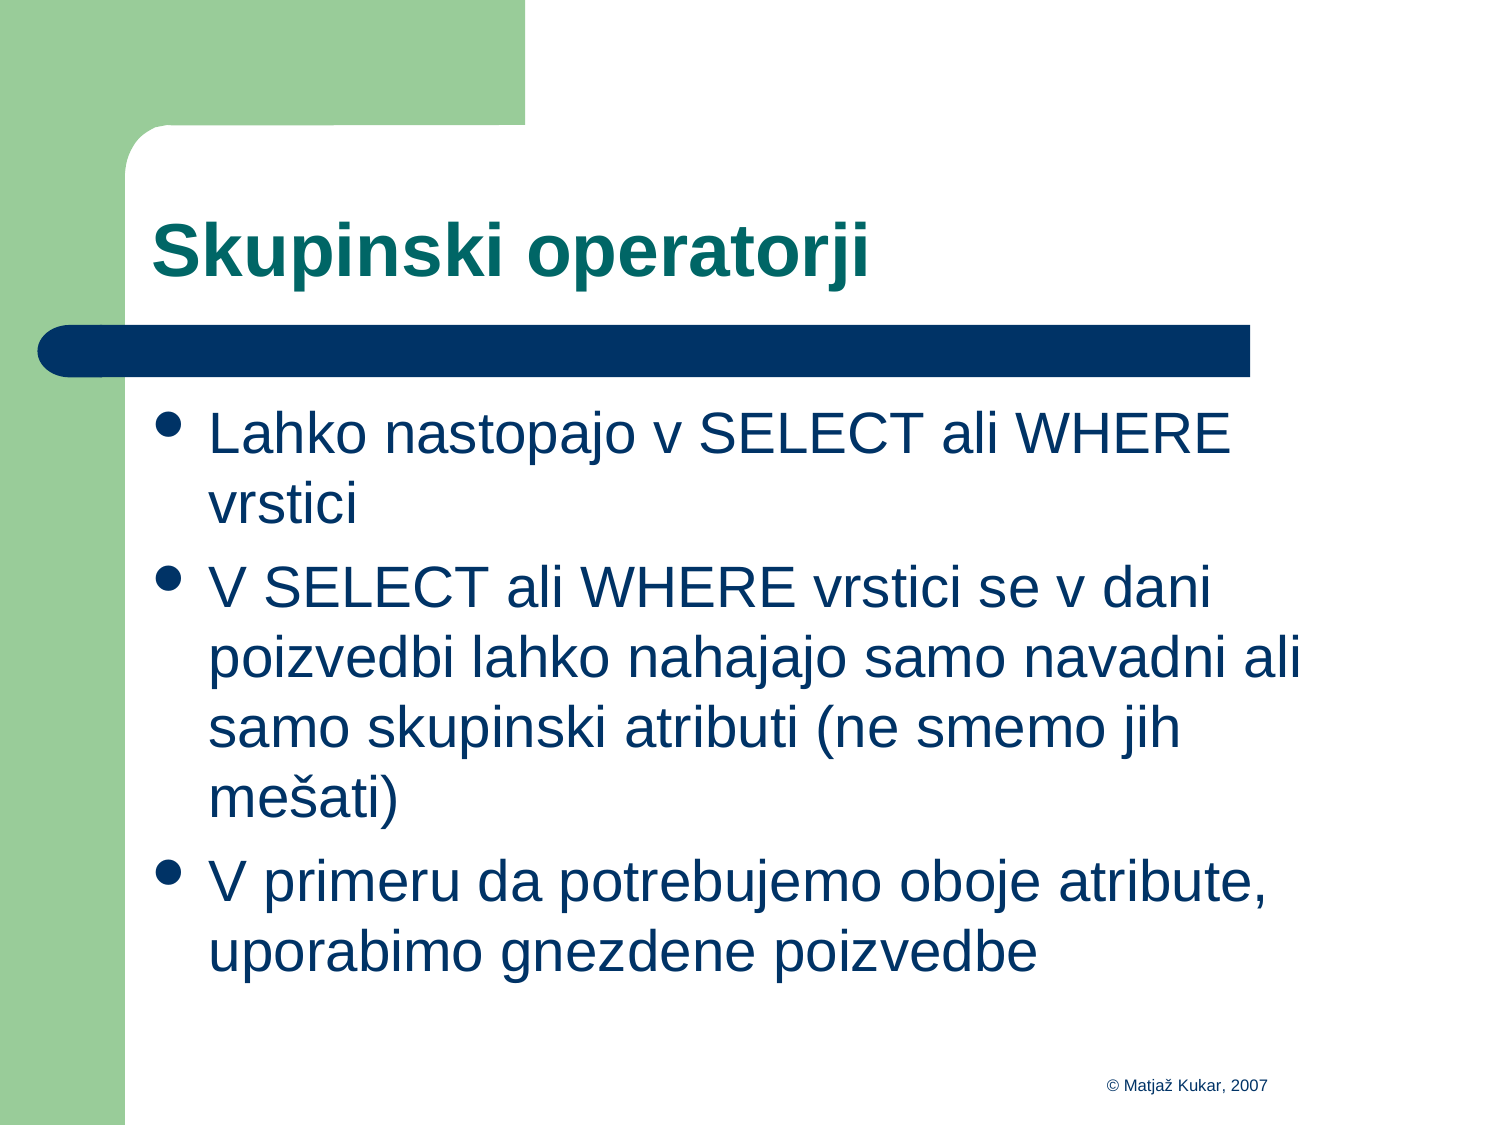

# Skupinski operatorji
Lahko nastopajo v SELECT ali WHERE vrstici
V SELECT ali WHERE vrstici se v dani poizvedbi lahko nahajajo samo navadni ali samo skupinski atributi (ne smemo jih mešati)
V primeru da potrebujemo oboje atribute, uporabimo gnezdene poizvedbe
© Matjaž Kukar, 2007